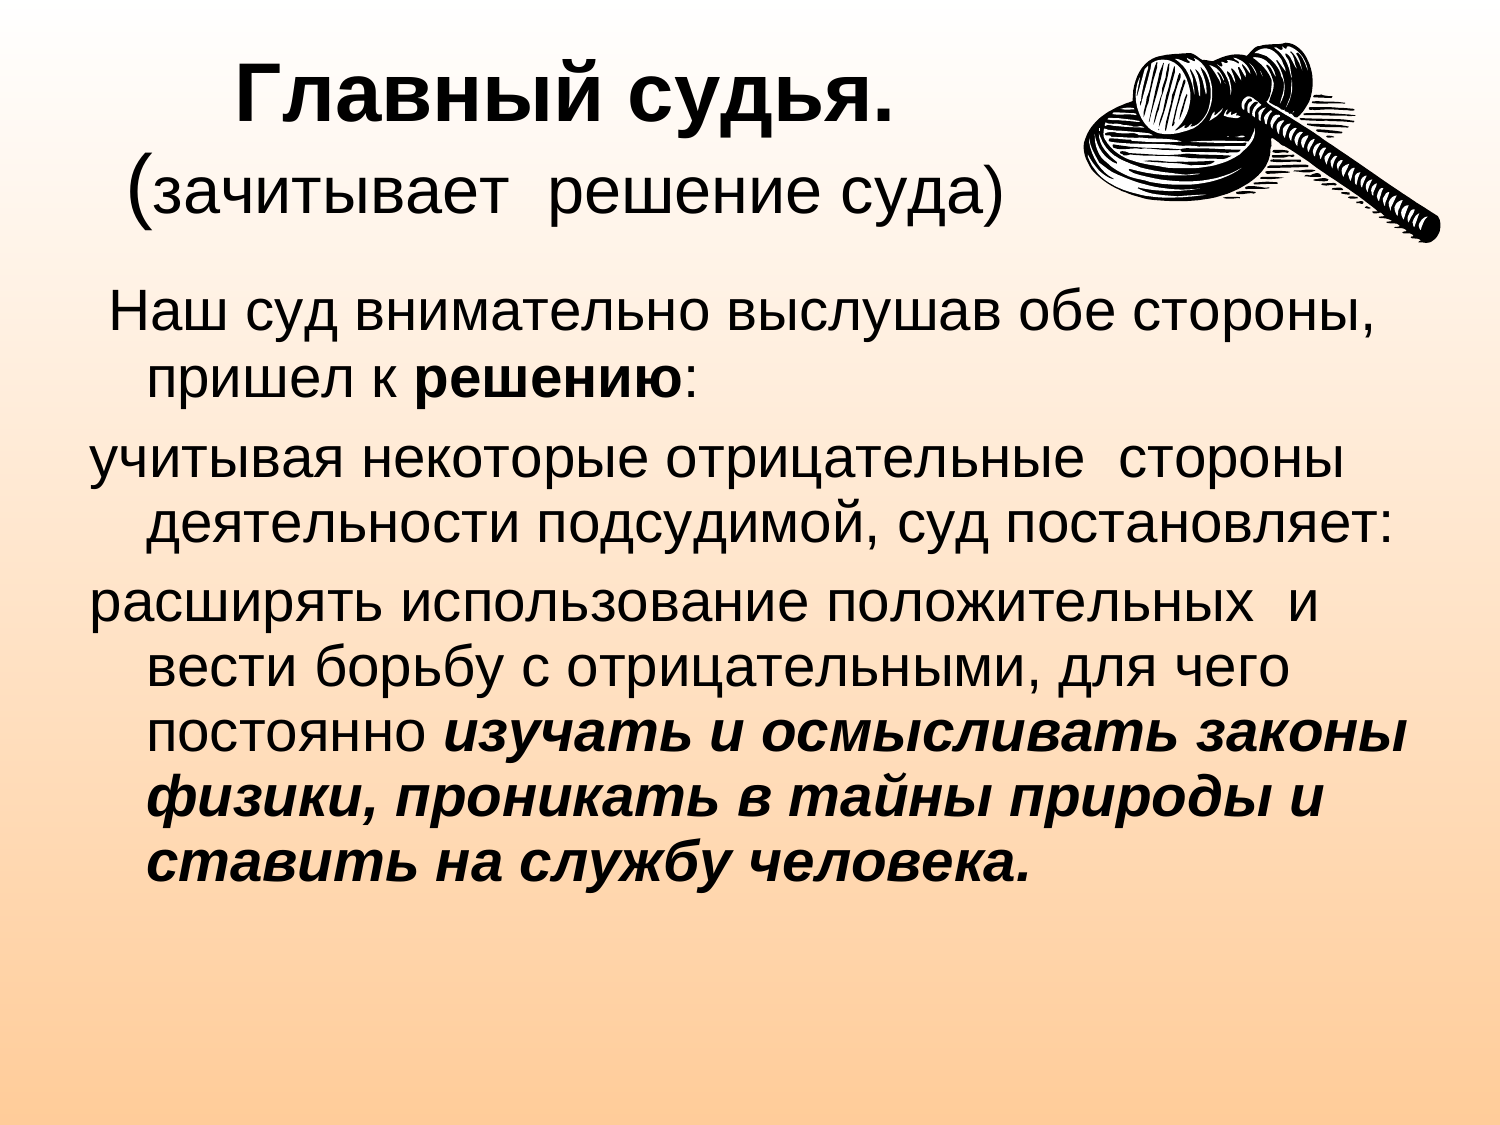

# Главный судья. (зачитывает решение суда)
 Наш суд внимательно выслушав обе стороны, пришел к решению:
учитывая некоторые отрицательные стороны деятельности подсудимой, суд постановляет:
расширять использование положительных и вести борьбу с отрицательными, для чего постоянно изучать и осмысливать законы физики, проникать в тайны природы и ставить на службу человека.